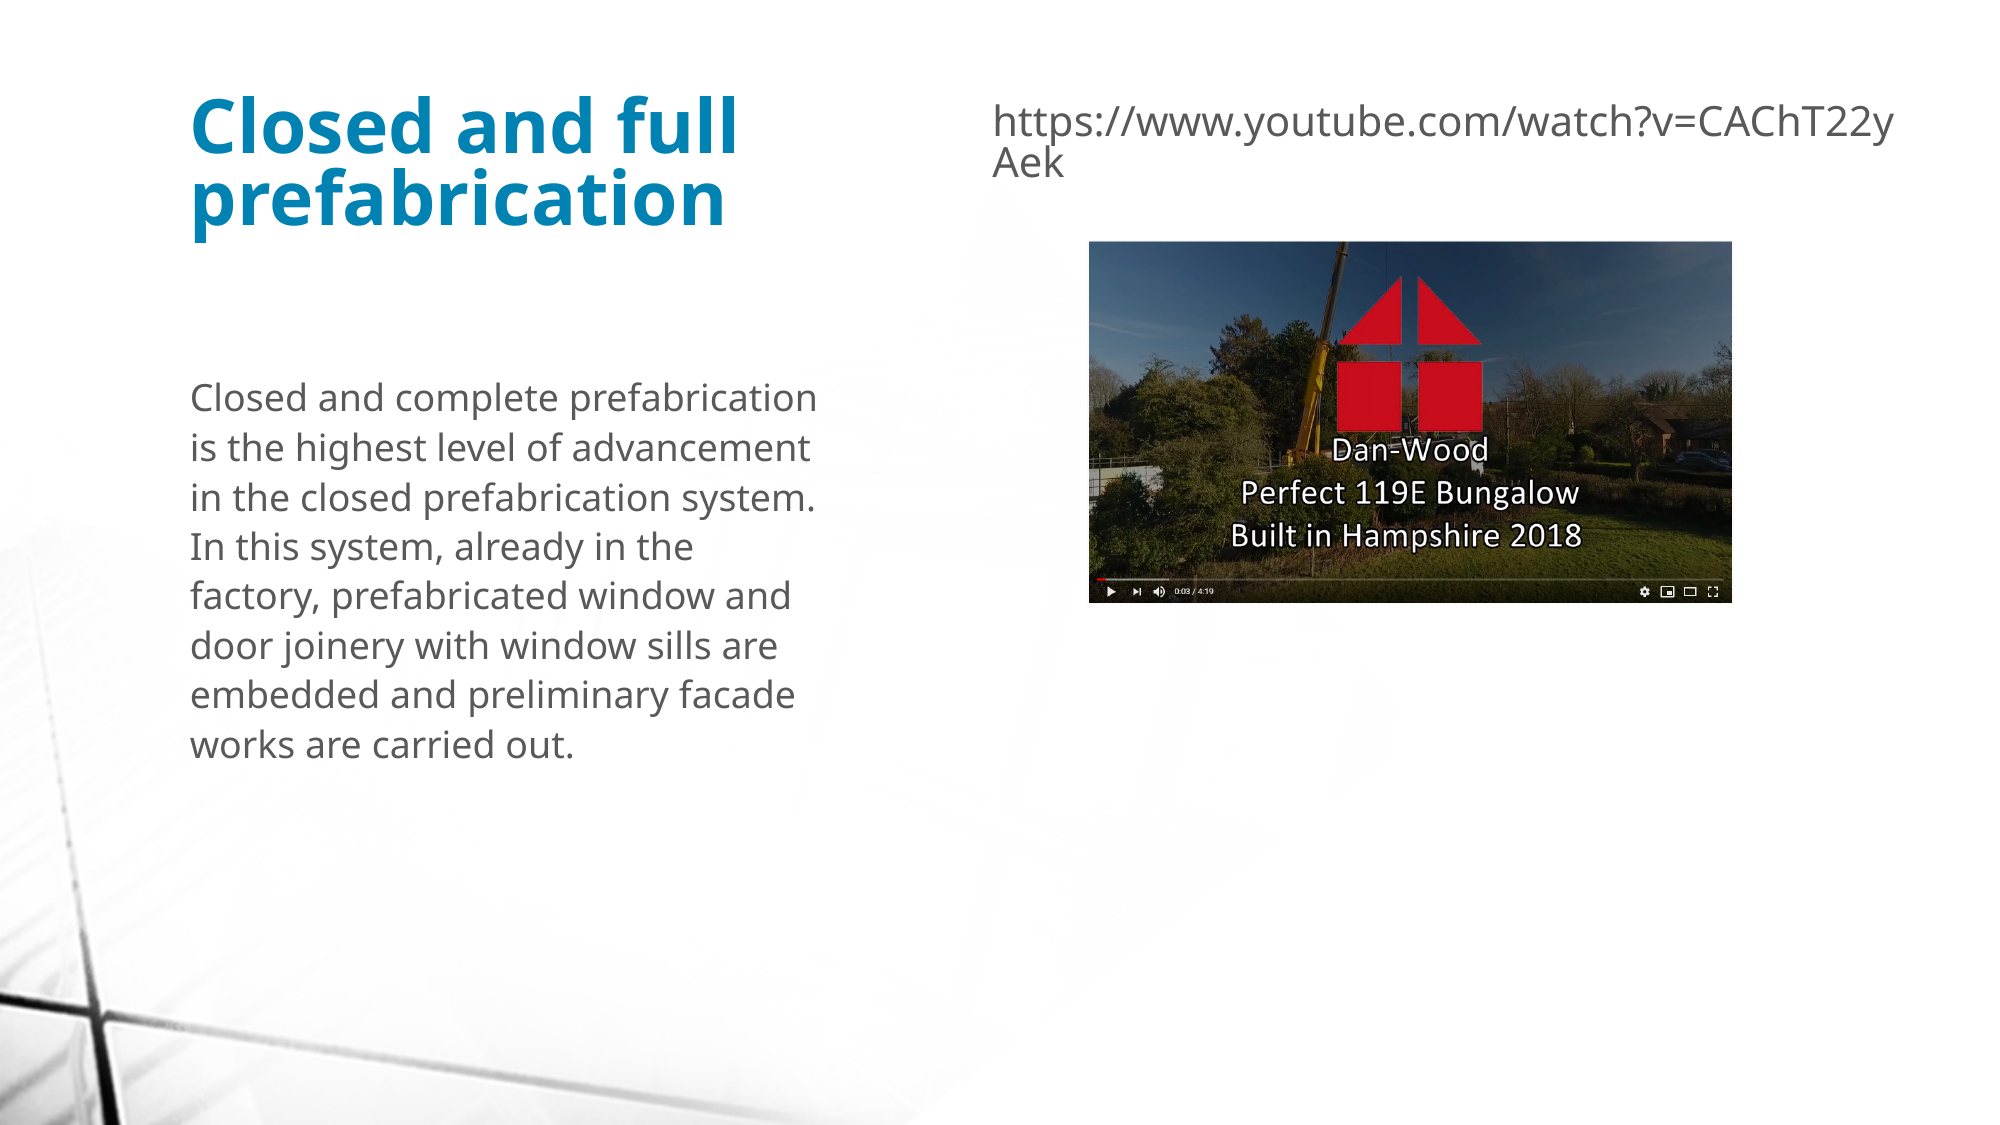

# Closed and full prefabrication
https://www.youtube.com/watch?v=CAChT22yAek
Closed and complete prefabrication is the highest level of advancement in the closed prefabrication system. In this system, already in the factory, prefabricated window and door joinery with window sills are embedded and preliminary facade works are carried out.